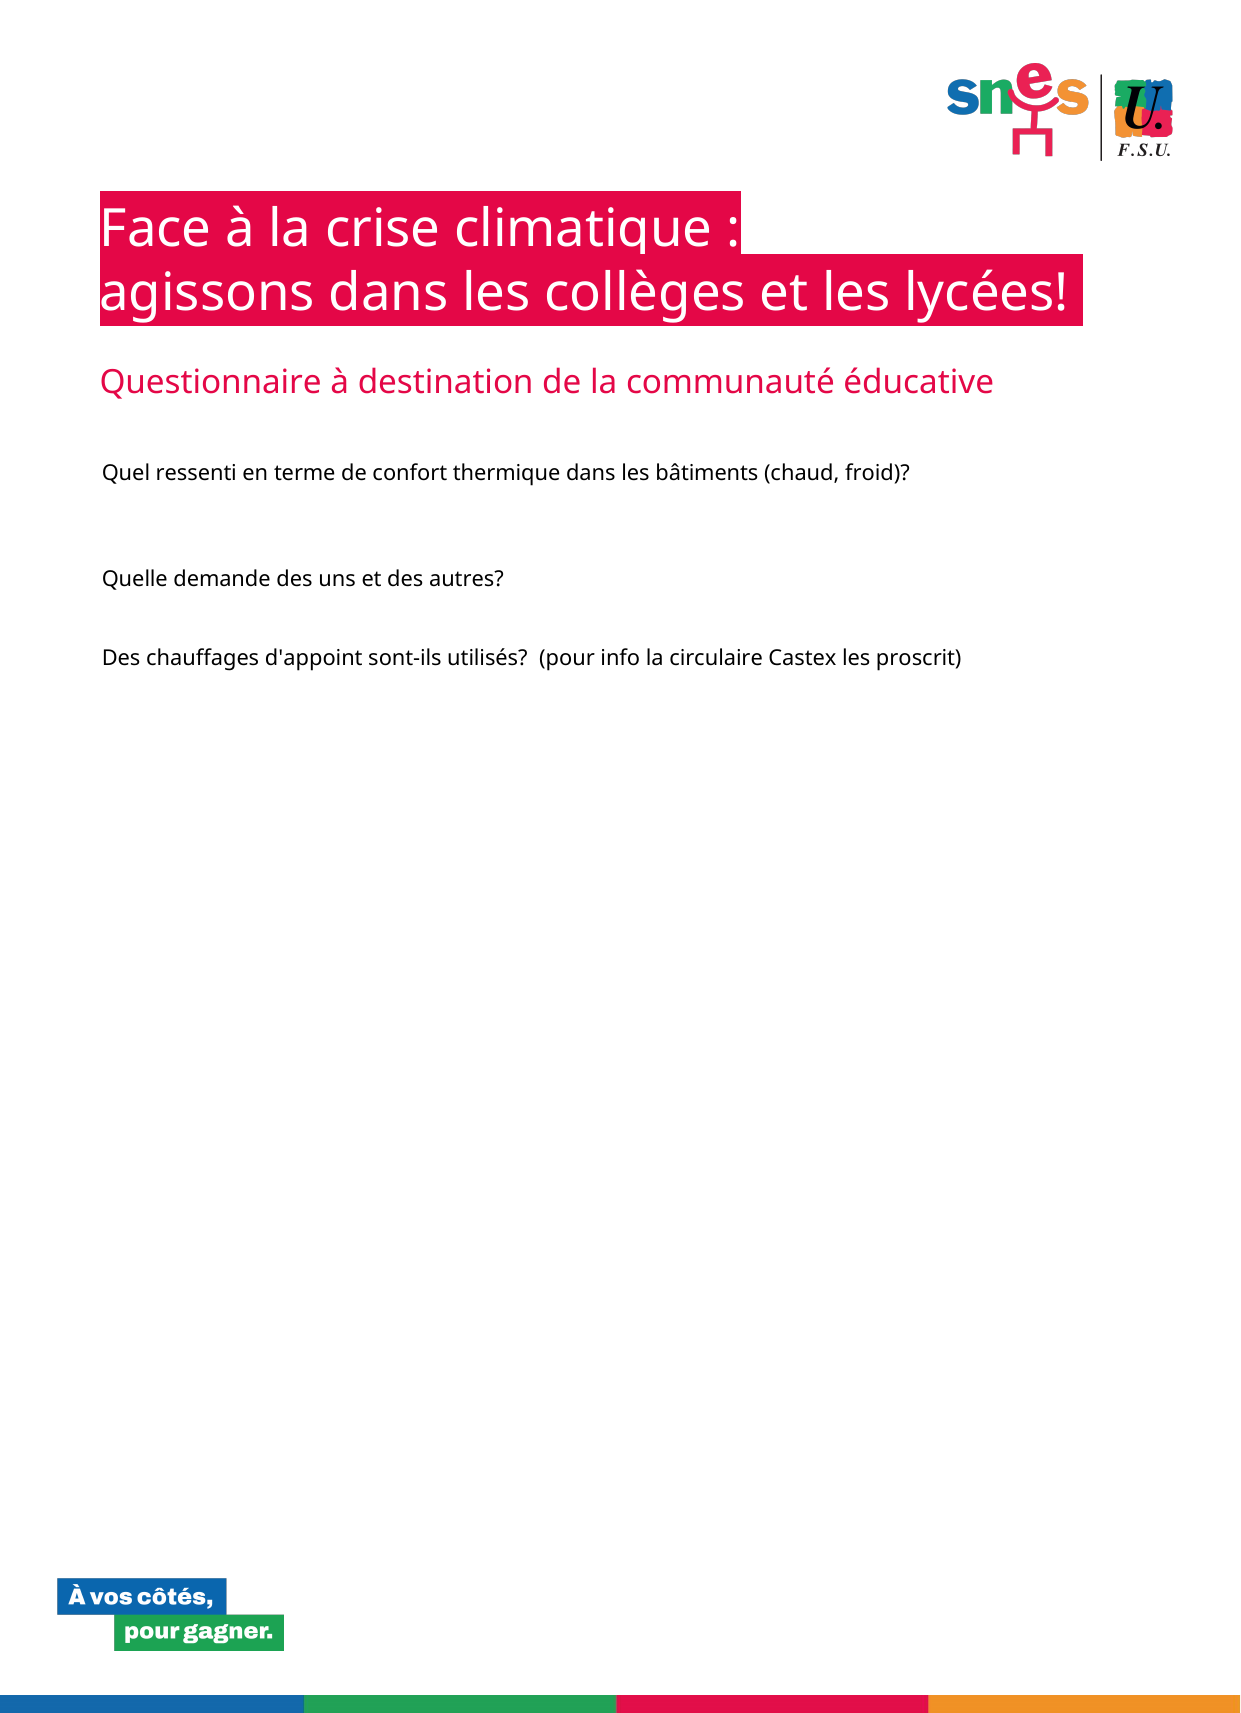

# Face à la crise climatique :
agissons dans les collèges et les lycées!
Questionnaire à destination de la communauté éducative
Quel ressenti en terme de confort thermique dans les bâtiments (chaud, froid)?
Quelle demande des uns et des autres?
Des chauffages d'appoint sont-ils utilisés? (pour info la circulaire Castex les proscrit)